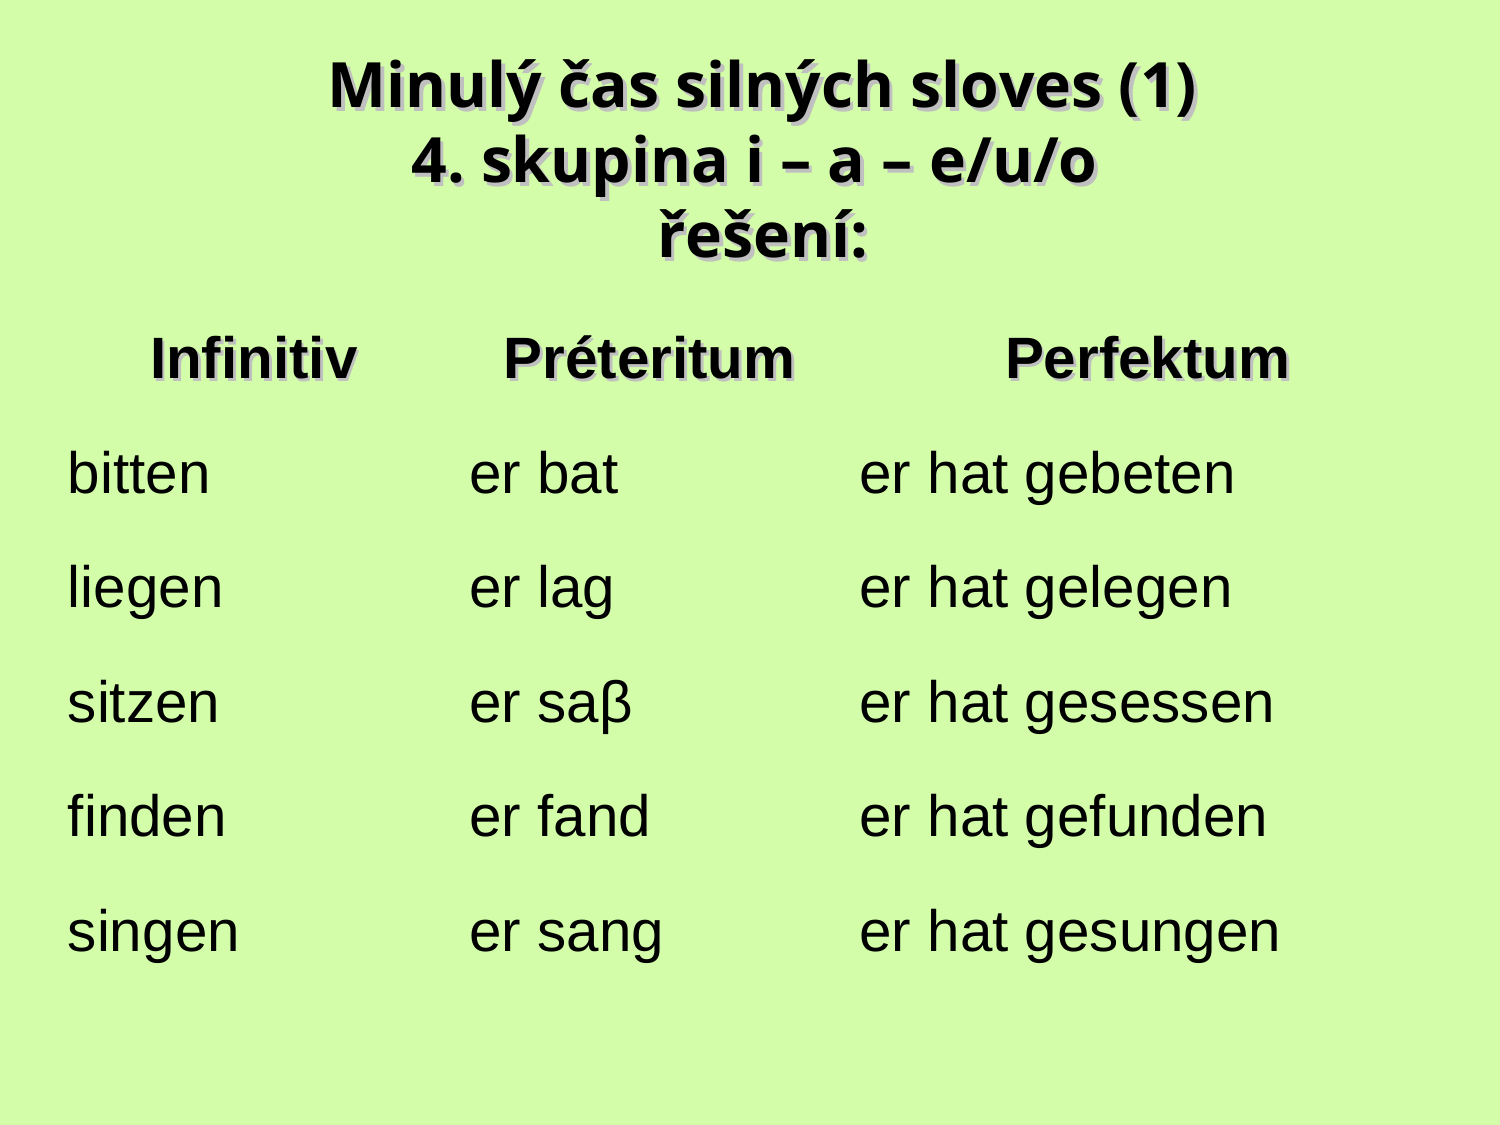

# Minulý čas silných sloves (1) 4. skupina i – a – e/u/o řešení:
| Infinitiv | Préteritum | Perfektum |
| --- | --- | --- |
| bitten | er bat | er hat gebeten |
| liegen | er lag | er hat gelegen |
| sitzen | er saβ | er hat gesessen |
| finden | er fand | er hat gefunden |
| singen | er sang | er hat gesungen |